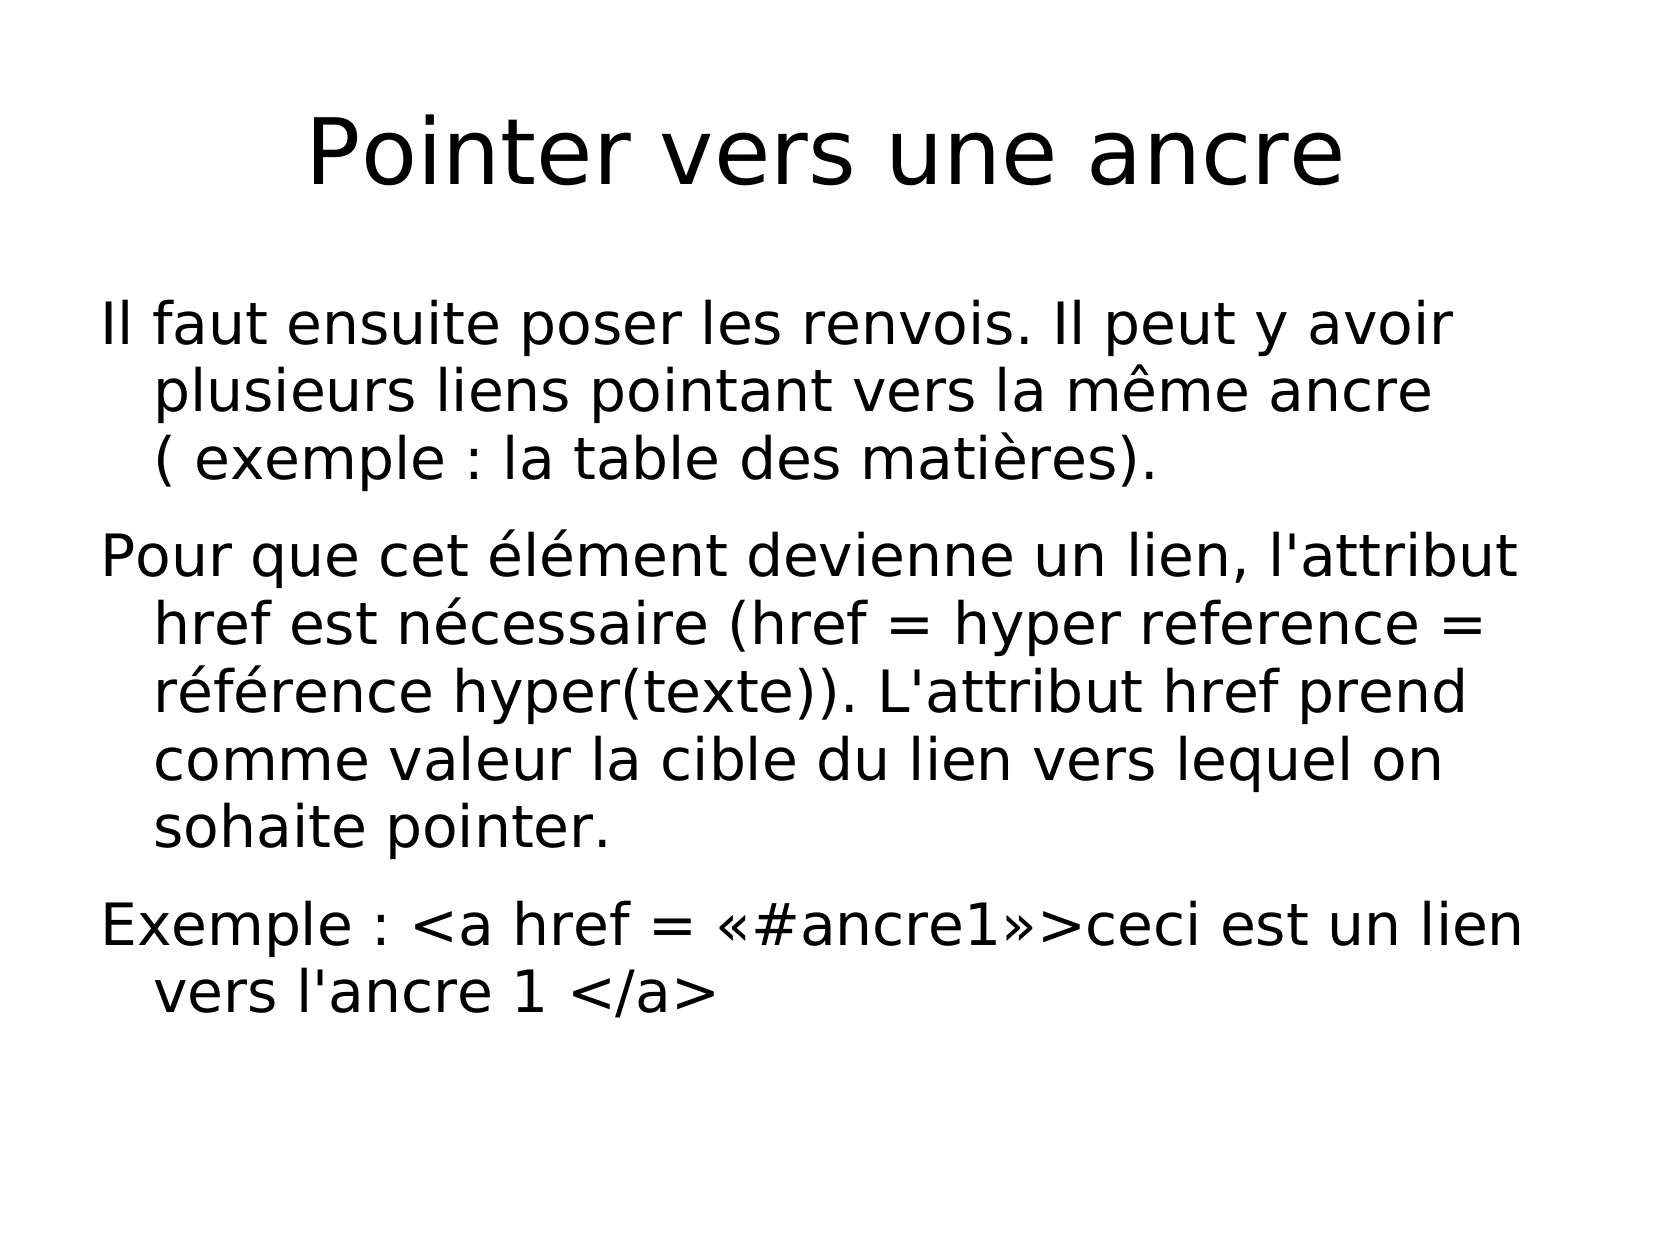

# Pointer vers une ancre
Il faut ensuite poser les renvois. Il peut y avoir plusieurs liens pointant vers la même ancre ( exemple : la table des matières).
Pour que cet élément devienne un lien, l'attribut href est nécessaire (href = hyper reference = référence hyper(texte)). L'attribut href prend comme valeur la cible du lien vers lequel on sohaite pointer.
Exemple : <a href = «#ancre1»>ceci est un lien vers l'ancre 1 </a>